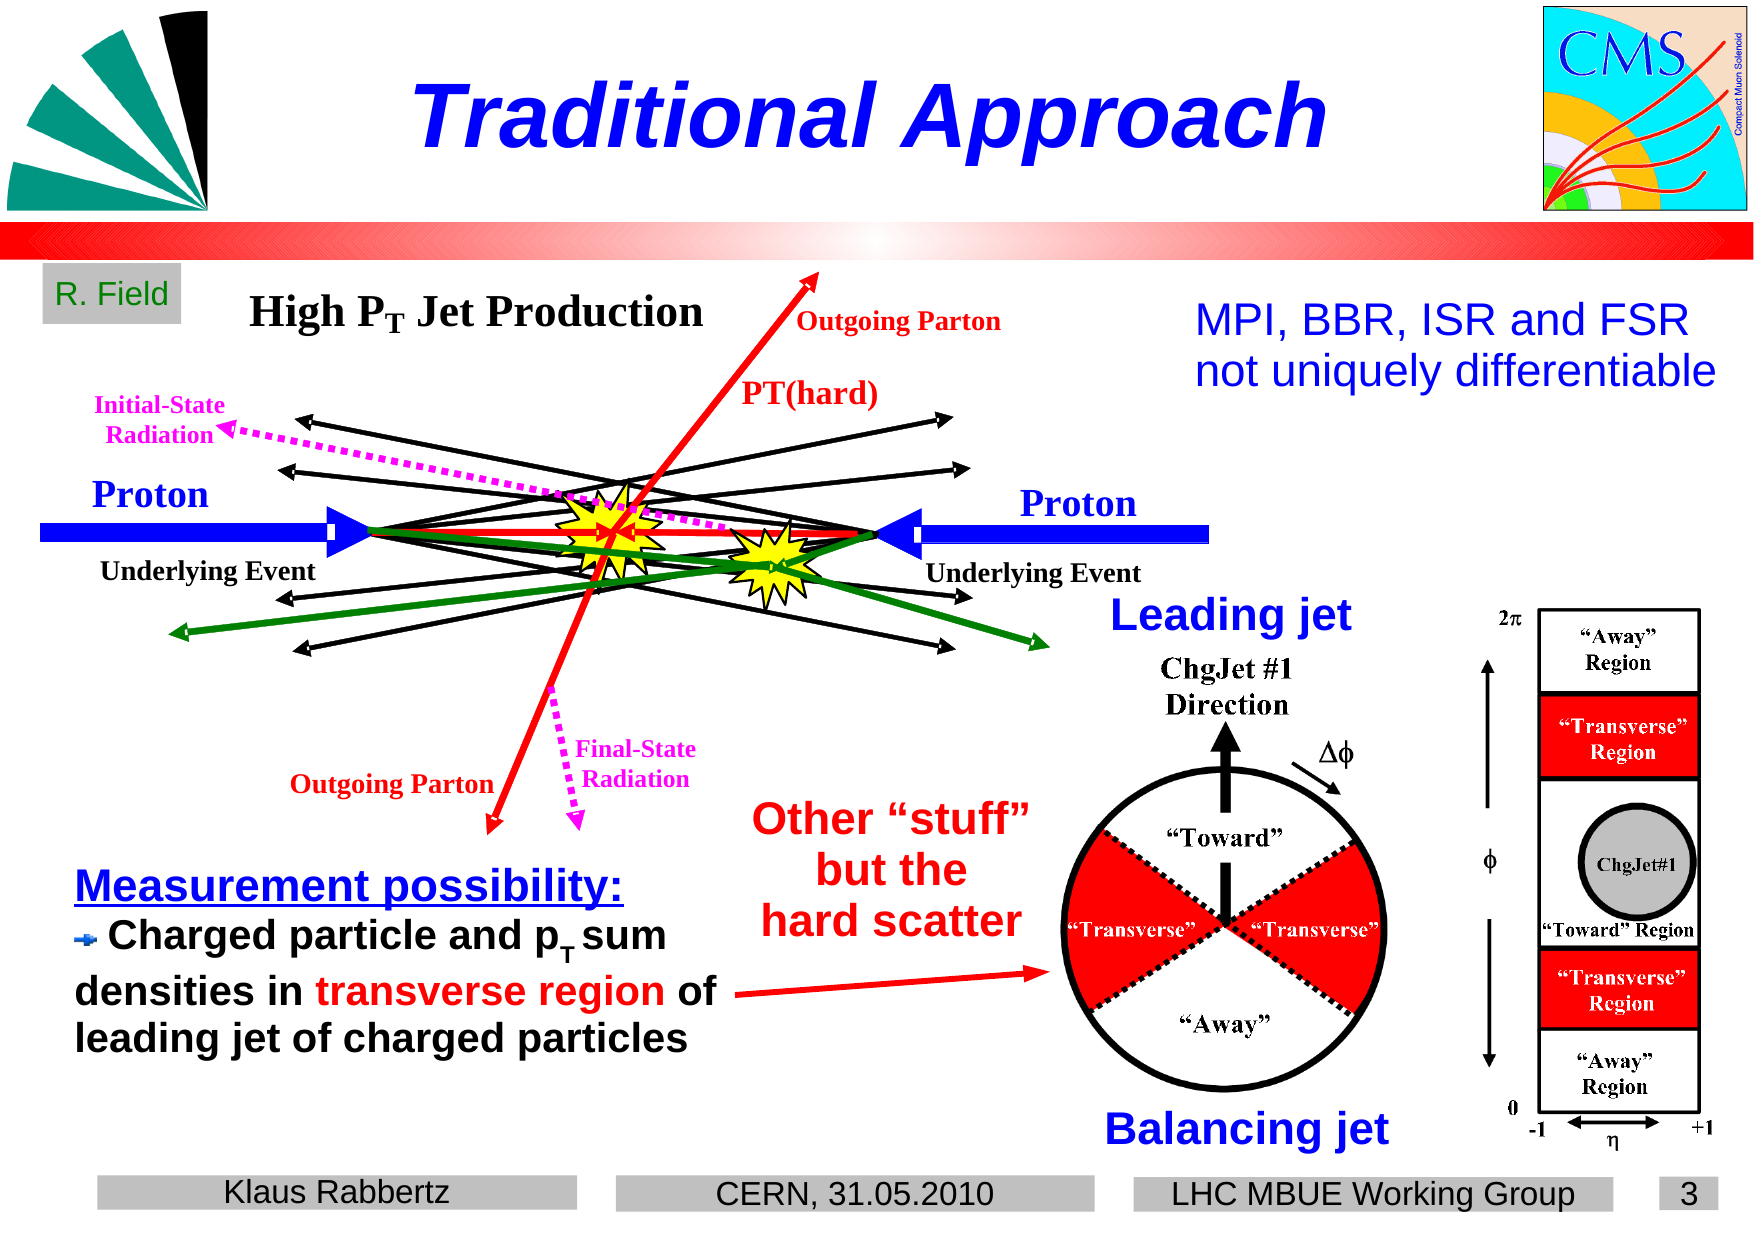

# Traditional Approach
R. Field
MPI, BBR, ISR and FSR
not uniquely differentiable
Leading jet
Other “stuff”
but the
hard scatter
Measurement possibility:
 Charged particle and pT sum densities in transverse region of leading jet of charged particles
Balancing jet